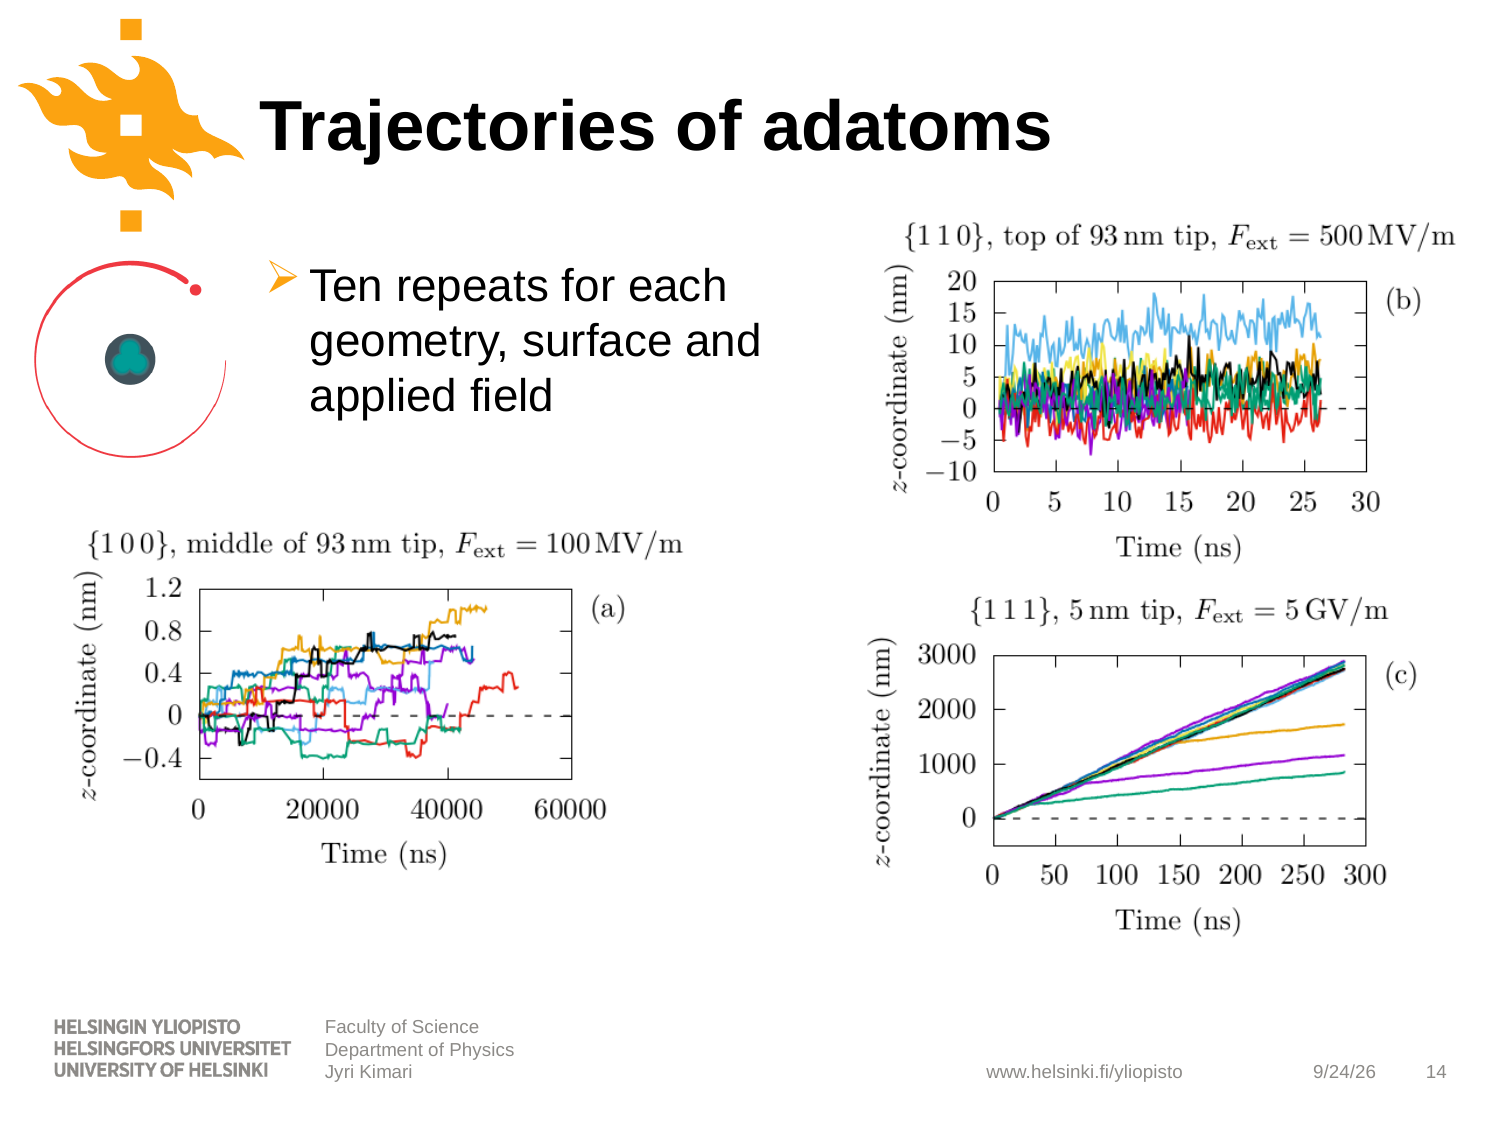

# Trajectories of adatoms
Ten repeats for each
geometry, surface and
applied field
Faculty of Science
Department of Physics
Jyri Kimari